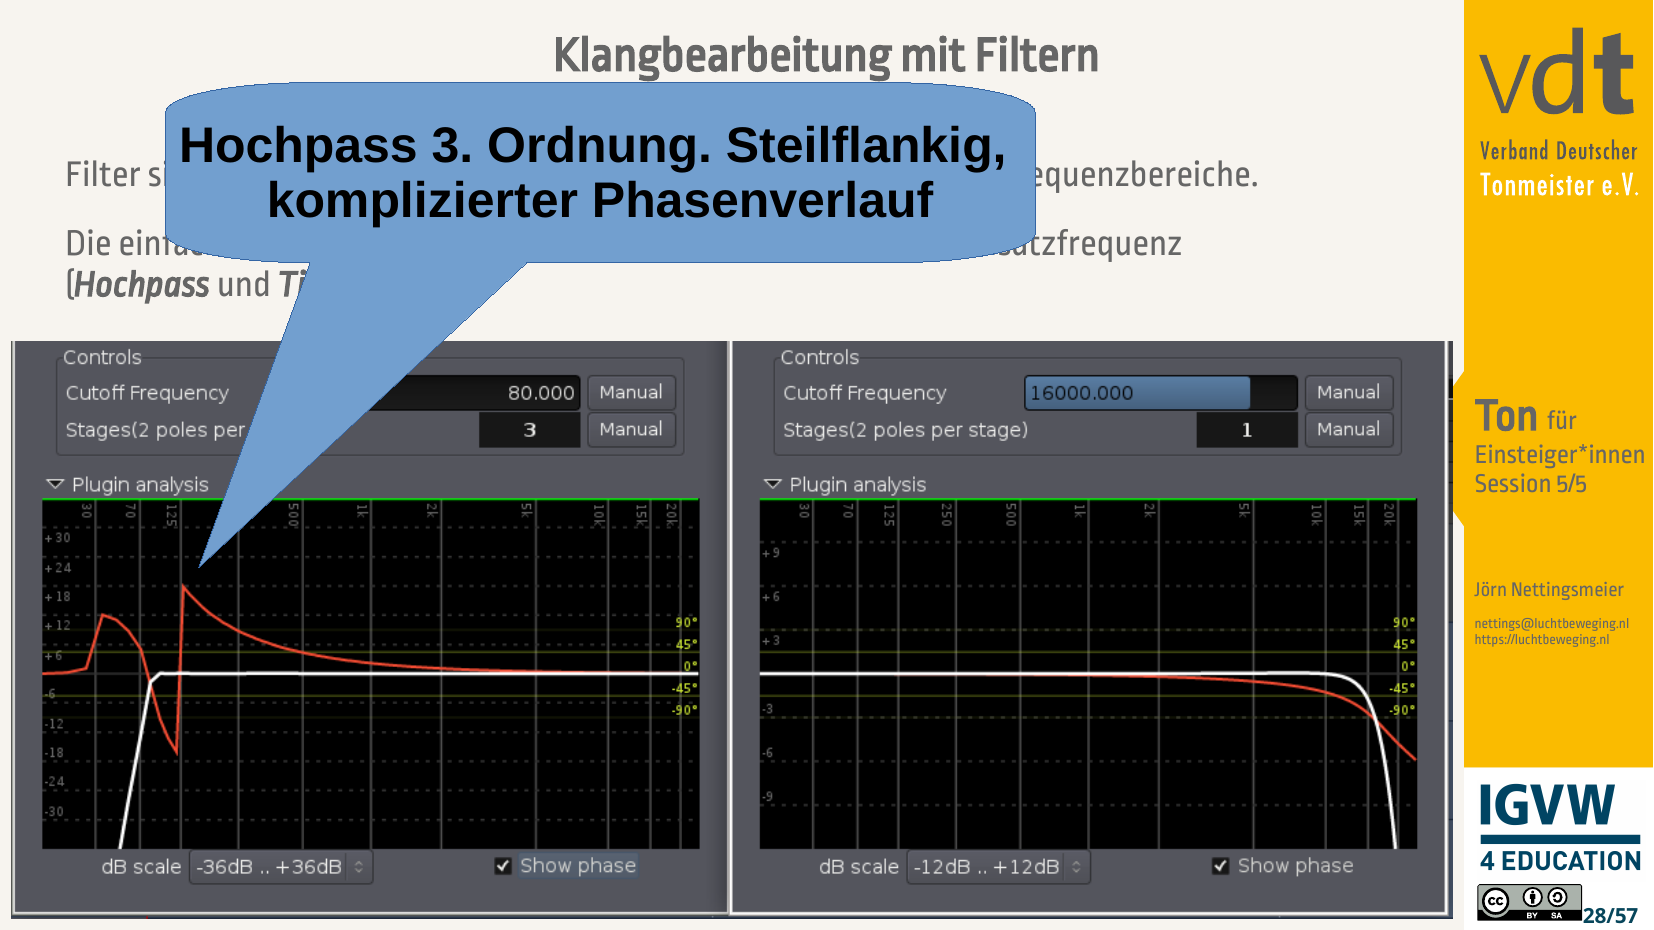

# Klangbearbeitung mit Filtern
Hochpass 3. Ordnung. Steilflankig,
komplizierter Phasenverlauf
Filter sind Klangregler. Sie erlauben die Beeinflussung bestimmter Frequenzbereiche.
Die einfachsten Filter dämpfen alles unter- oder oberhalb ihrer Einsatzfrequenz
(Hochpass und Tiefpass).